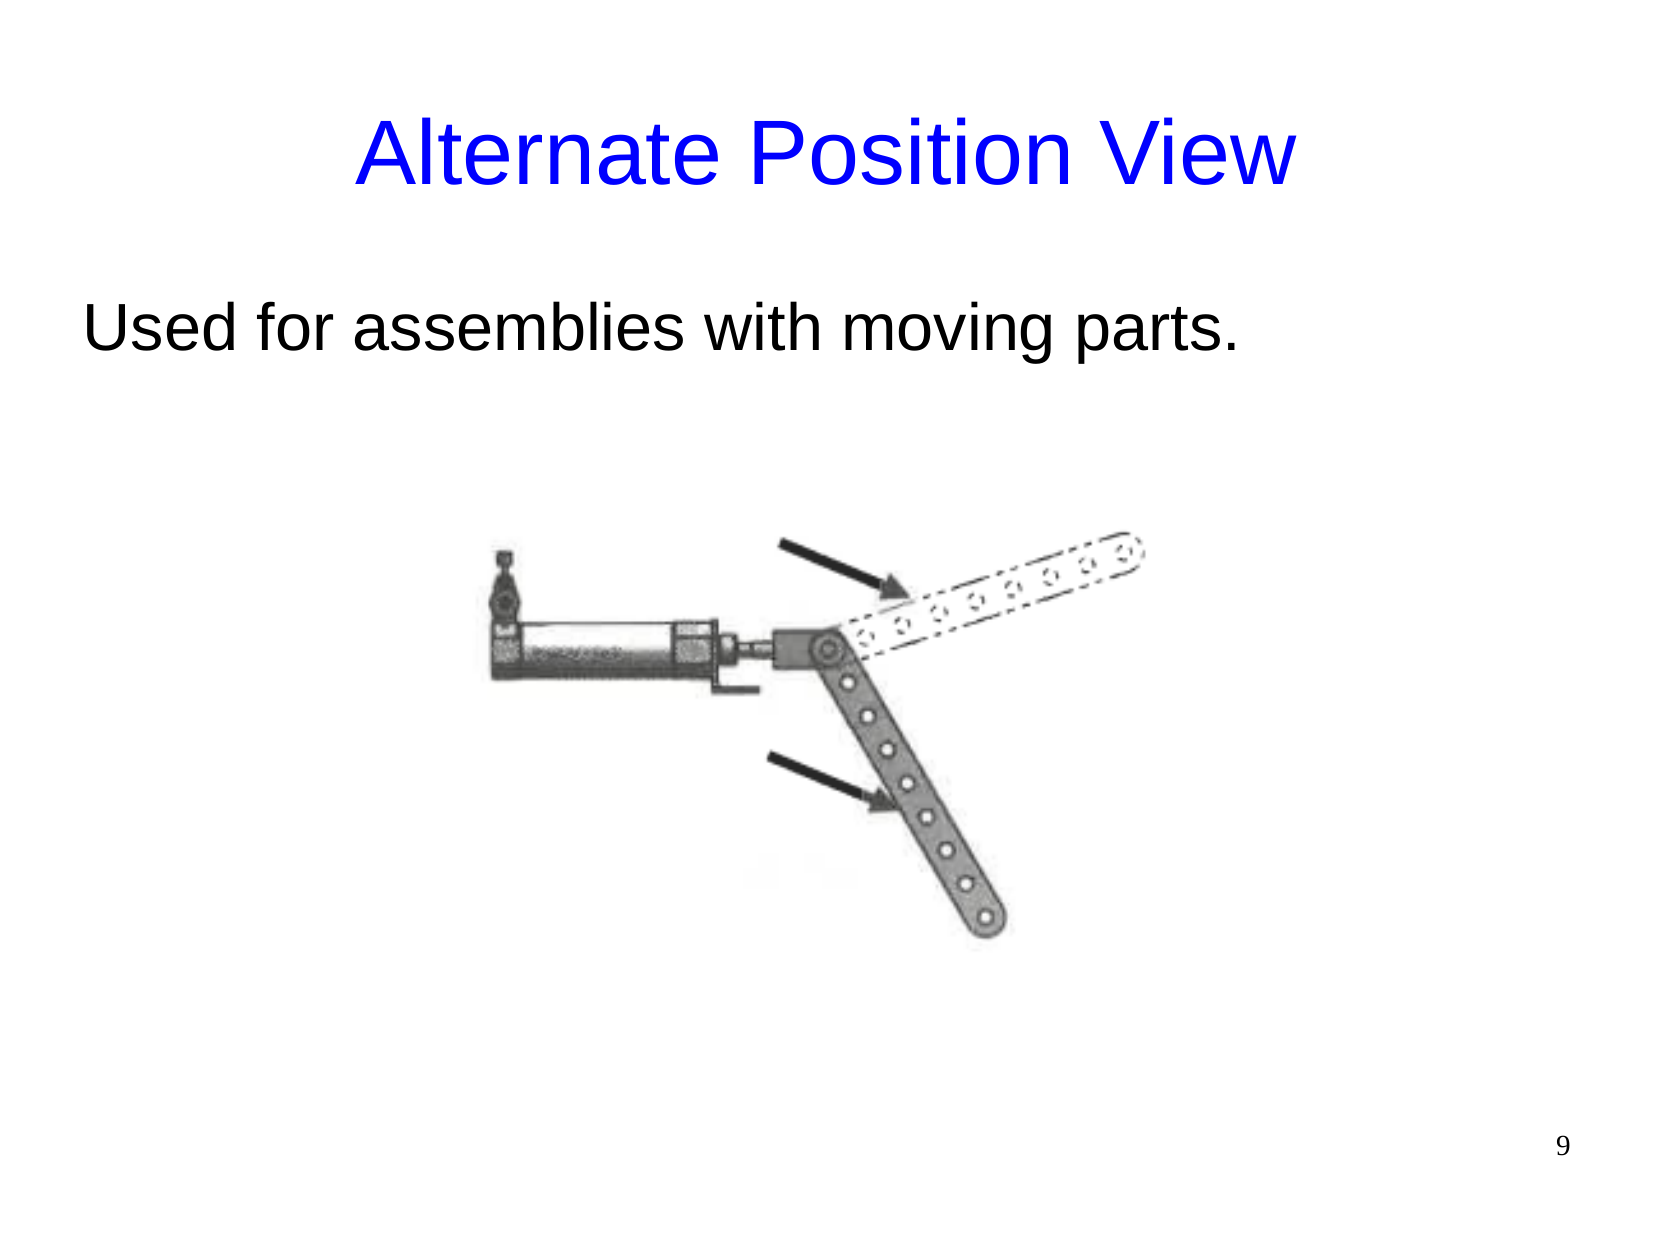

# Alternate Position View
Used for assemblies with moving parts.
9